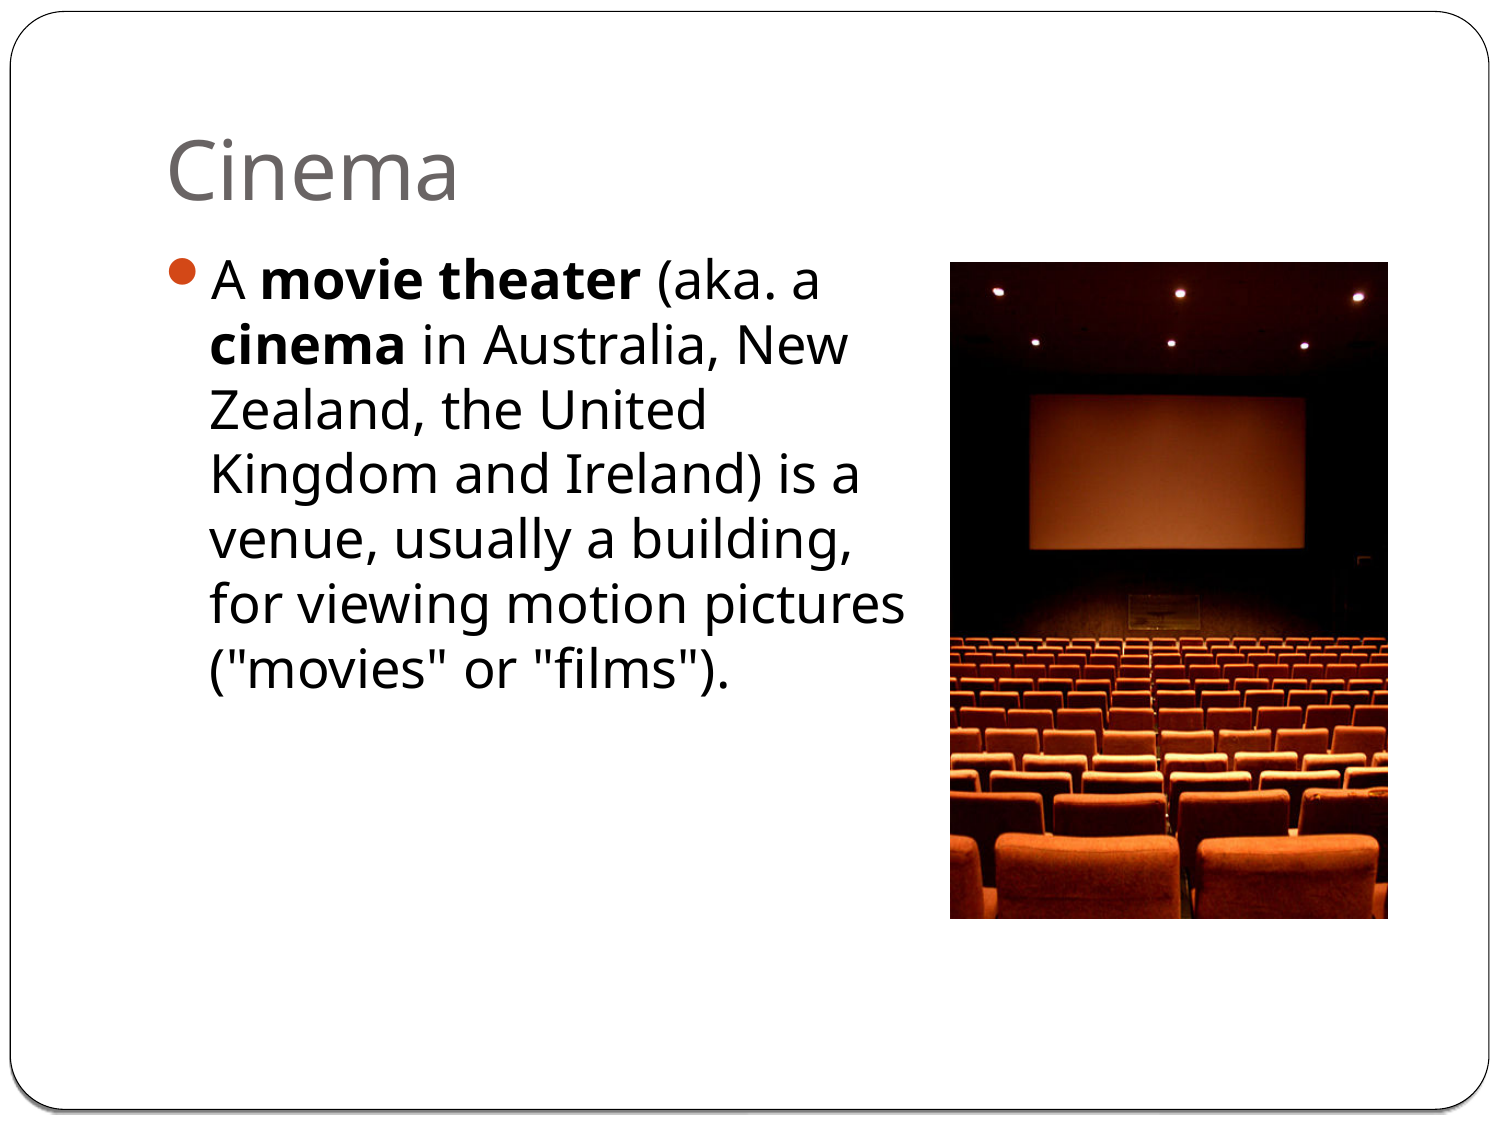

# Cinema
A movie theater (aka. a cinema in Australia, New Zealand, the United Kingdom and Ireland) is a venue, usually a building, for viewing motion pictures ("movies" or "films").